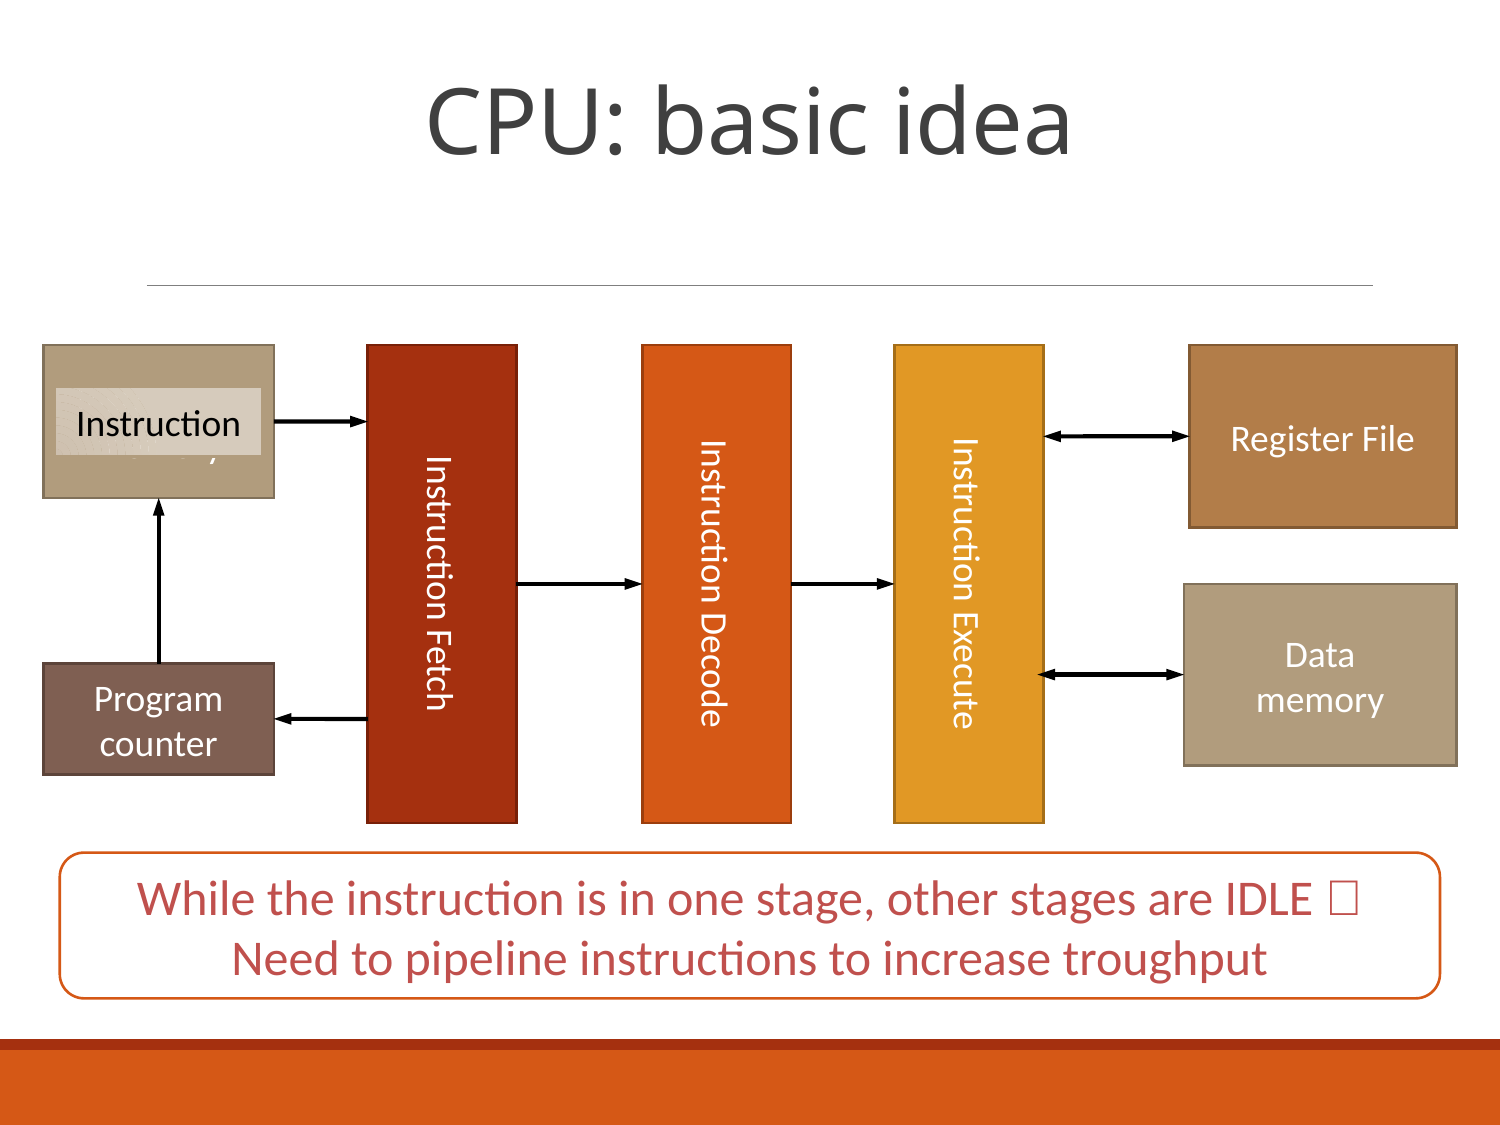

CPU: basic idea
Instruction memory
Instruction Fetch
Instruction Decode
Instruction Execute
Register File
Instruction
Data
memory
Program
counter
While the instruction is in one stage, other stages are IDLE 
Need to pipeline instructions to increase troughput